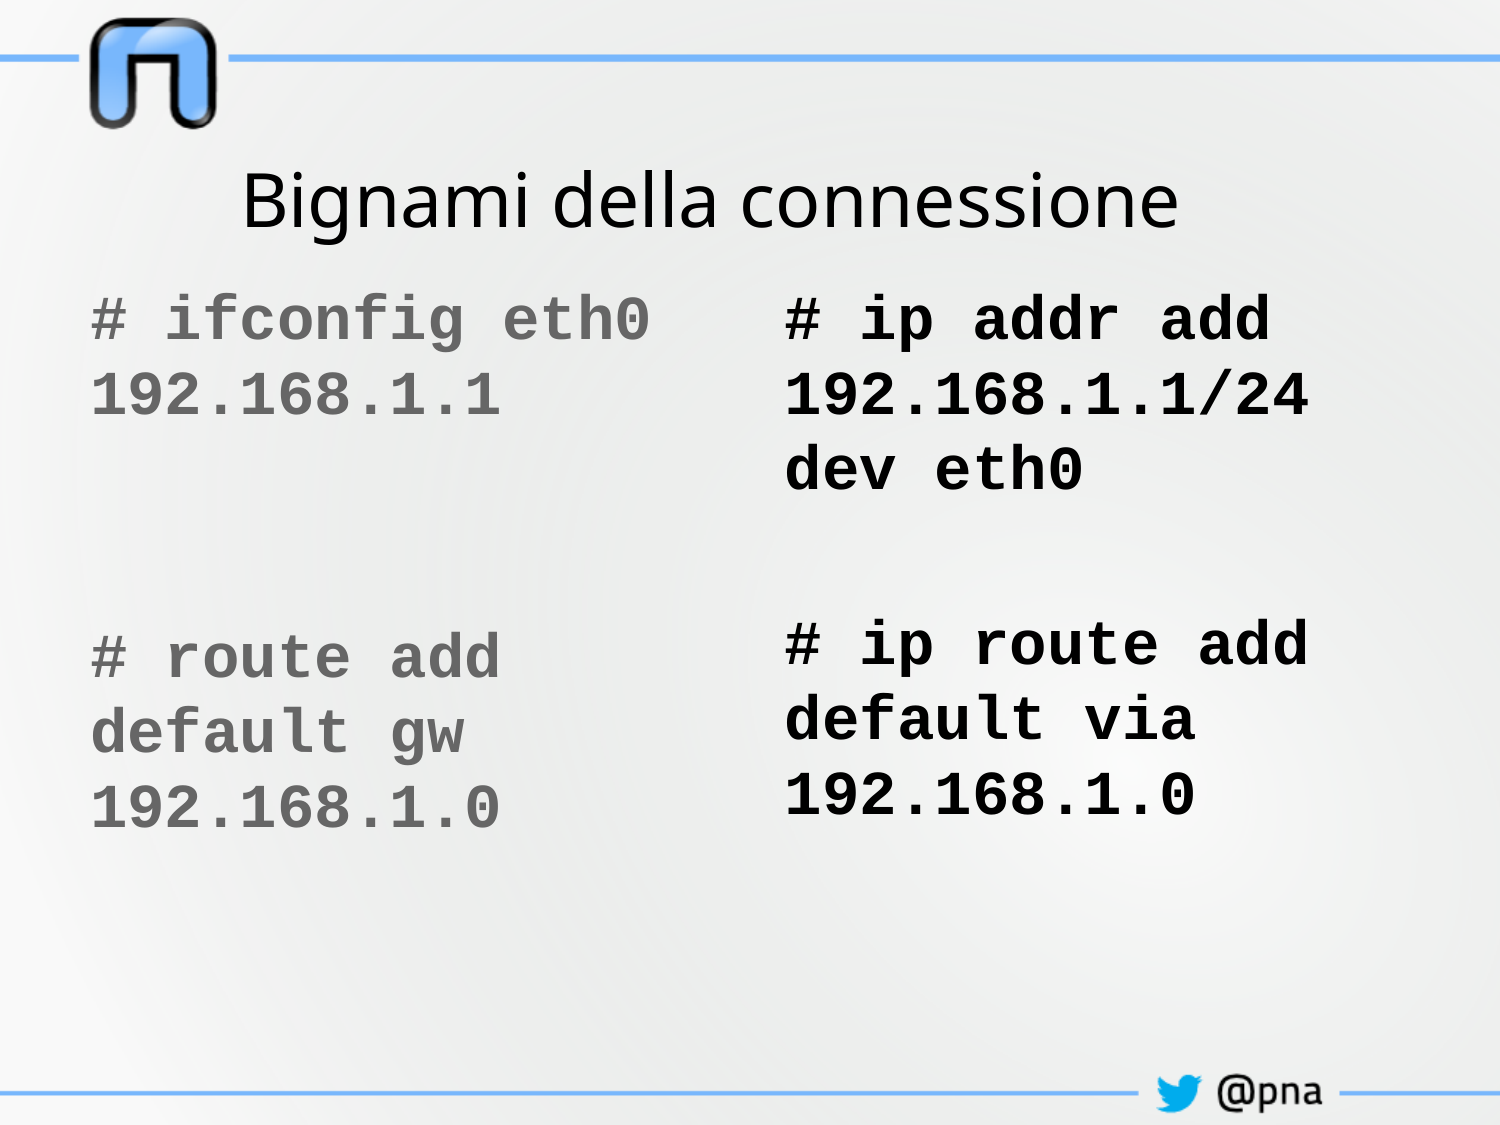

Bignami della connessione
# # ifconfig eth0 192.168.1.1
# route add default gw 192.168.1.0
# ip addr add 192.168.1.1/24 dev eth0
# ip route add default via 192.168.1.0